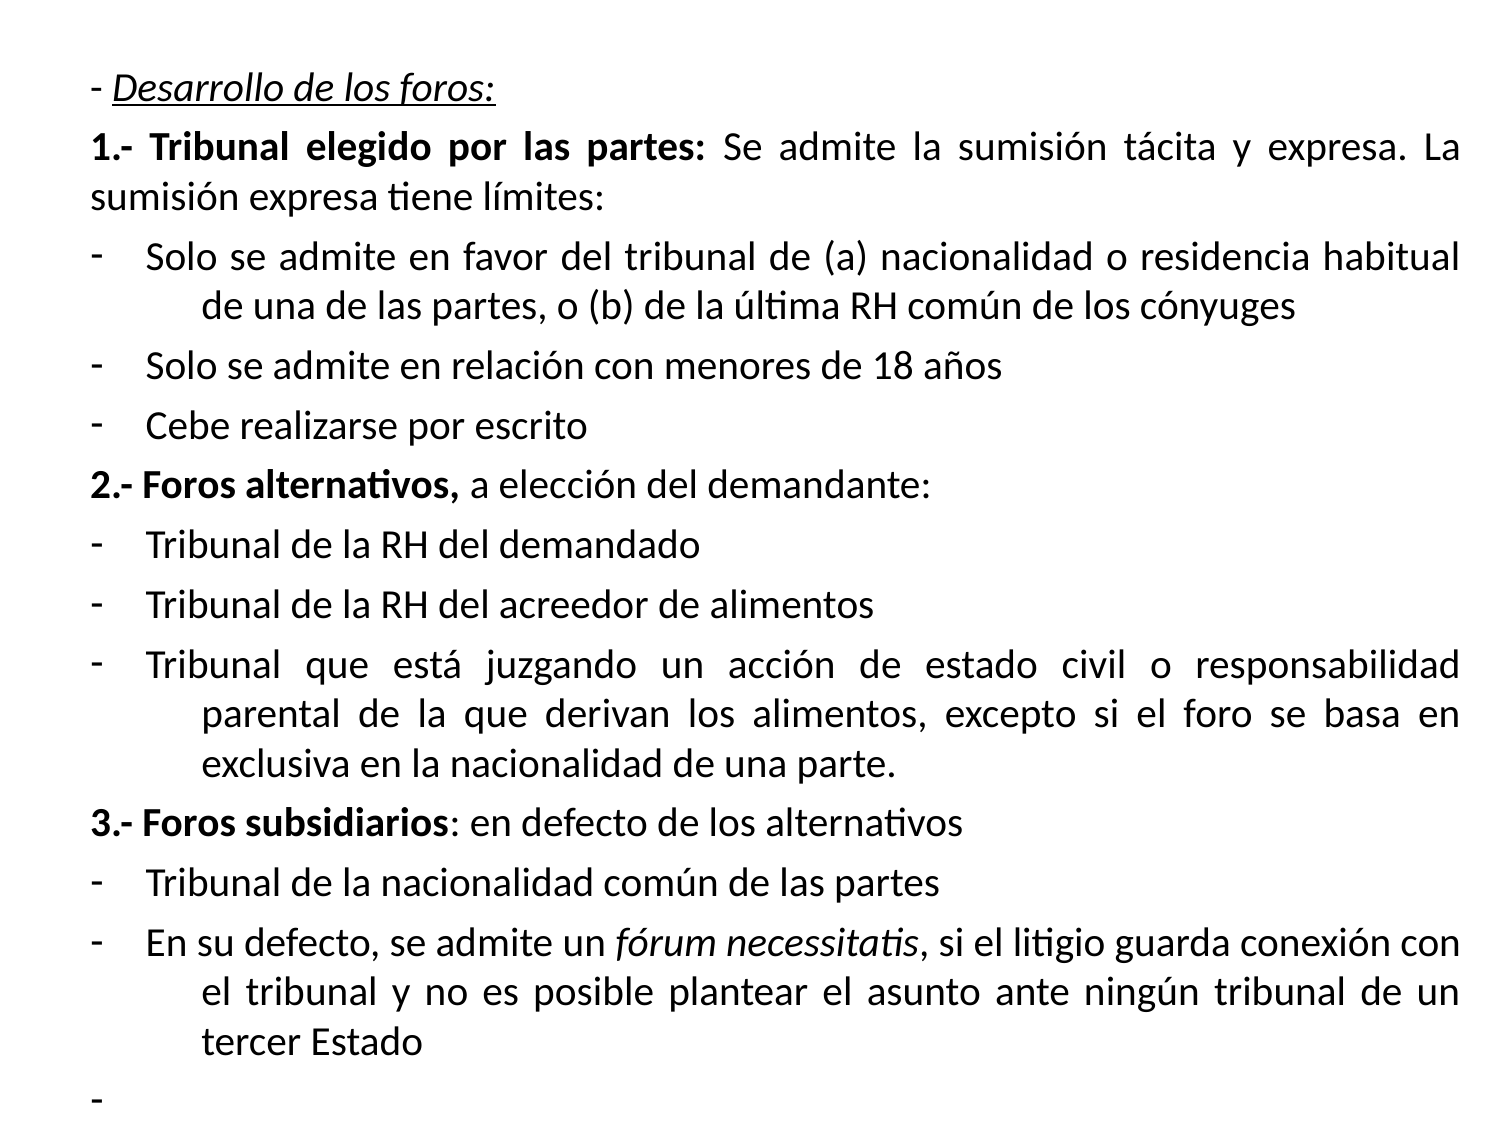

# - Desarrollo de los foros:
1.- Tribunal elegido por las partes: Se admite la sumisión tácita y expresa. La sumisión expresa tiene límites:
Solo se admite en favor del tribunal de (a) nacionalidad o residencia habitual de una de las partes, o (b) de la última RH común de los cónyuges
Solo se admite en relación con menores de 18 años
Cebe realizarse por escrito
2.- Foros alternativos, a elección del demandante:
Tribunal de la RH del demandado
Tribunal de la RH del acreedor de alimentos
Tribunal que está juzgando un acción de estado civil o responsabilidad parental de la que derivan los alimentos, excepto si el foro se basa en exclusiva en la nacionalidad de una parte.
3.- Foros subsidiarios: en defecto de los alternativos
Tribunal de la nacionalidad común de las partes
En su defecto, se admite un fórum necessitatis, si el litigio guarda conexión con el tribunal y no es posible plantear el asunto ante ningún tribunal de un tercer Estado